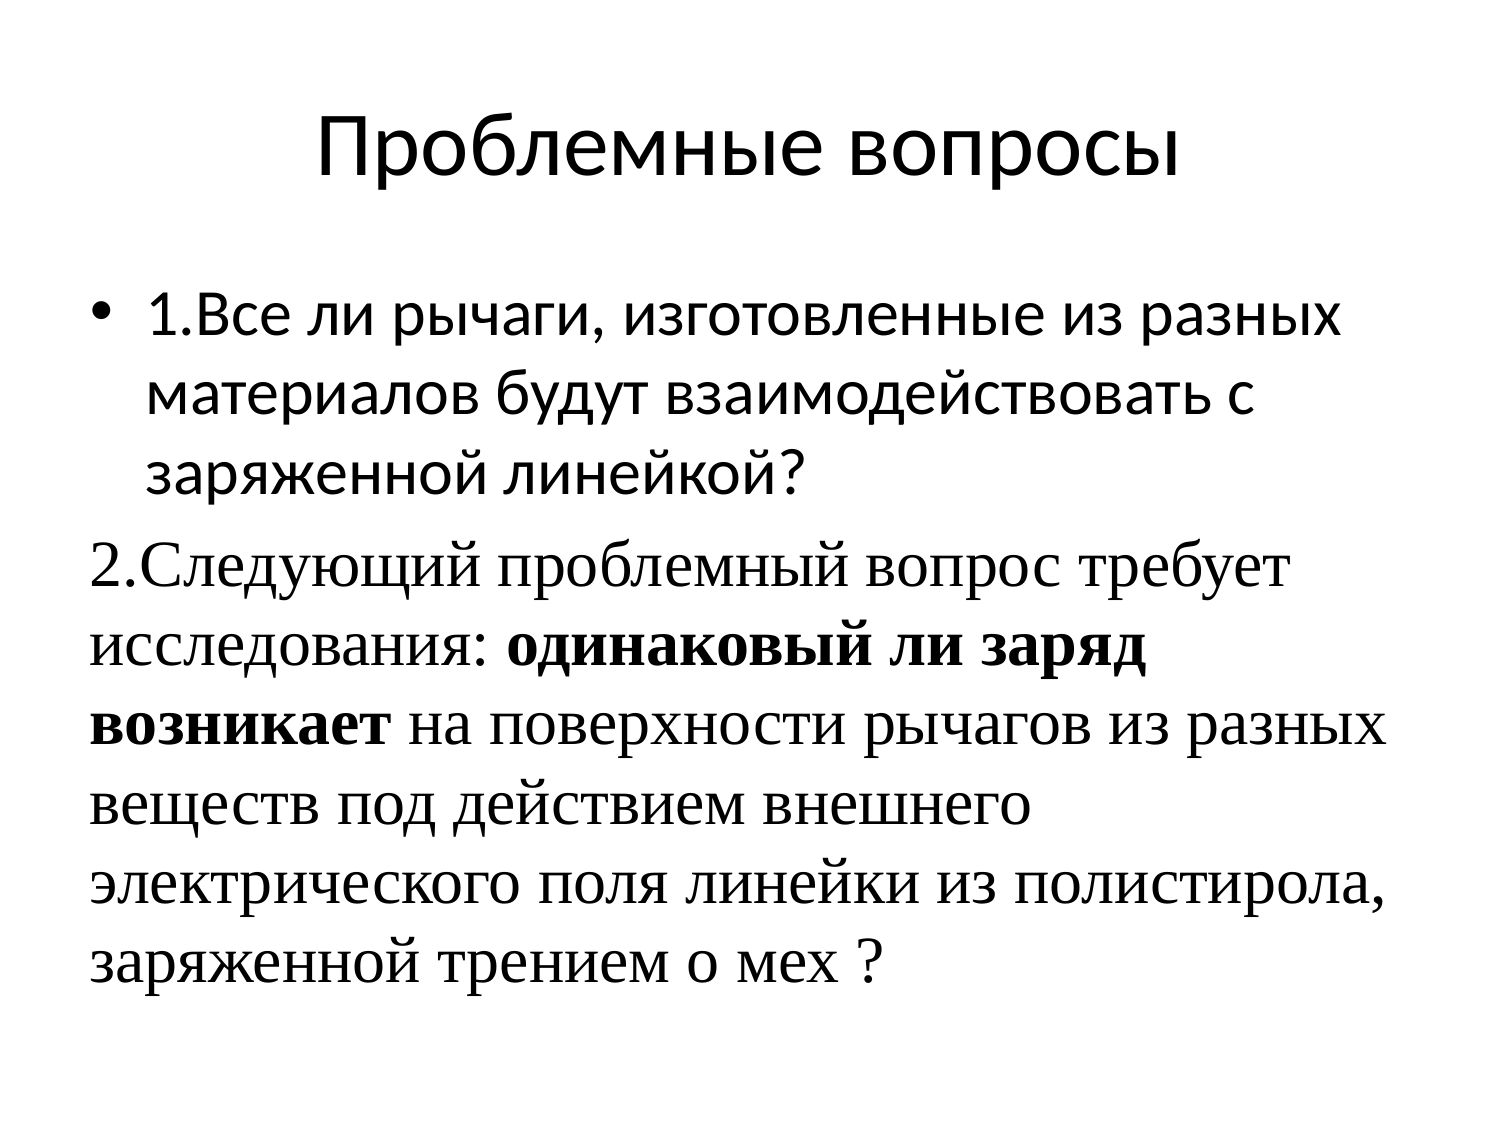

Проблемные вопросы
1.Все ли рычаги, изготовленные из разных материалов будут взаимодействовать с заряженной линейкой?
2.Следующий проблемный вопрос требует исследования: одинаковый ли заряд возникает на поверхности рычагов из разных веществ под действием внешнего электрического поля линейки из полистирола, заряженной трением о мех ?